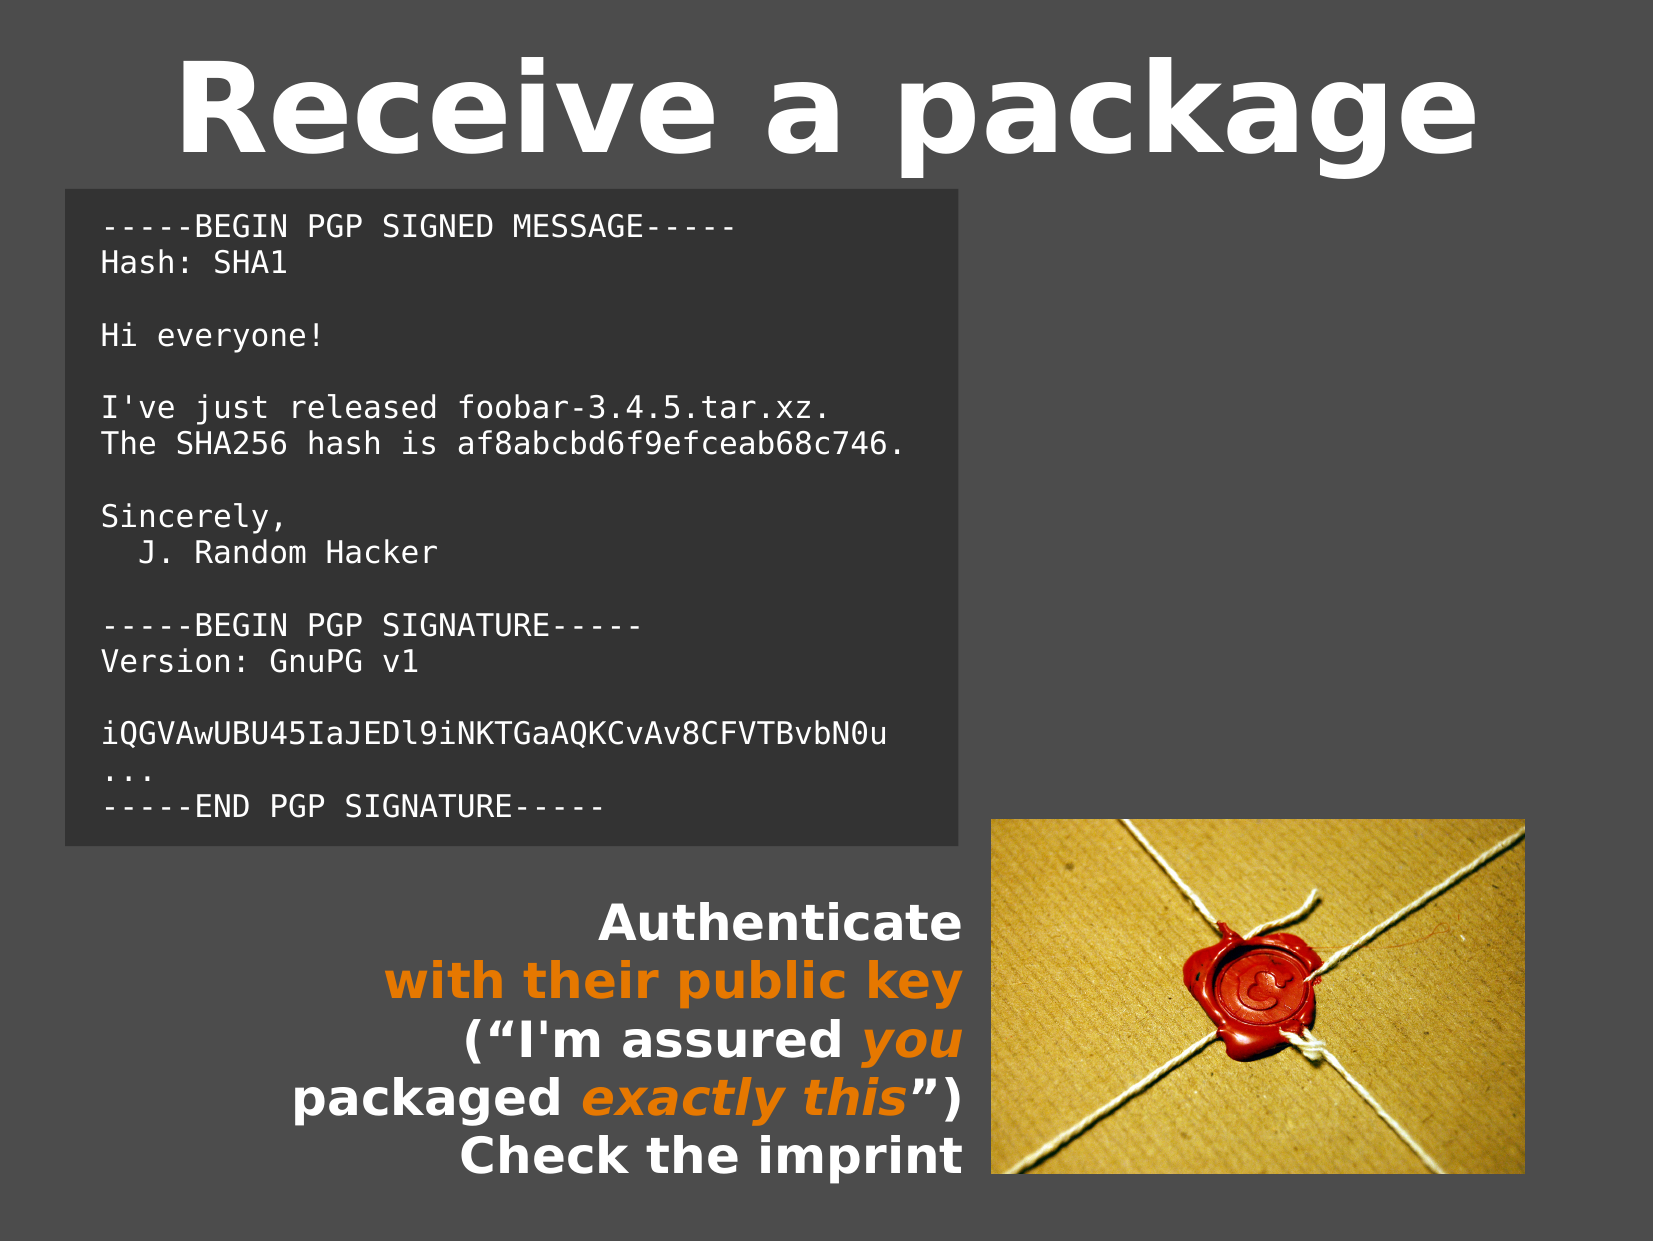

Receive a package
-----BEGIN PGP SIGNED MESSAGE-----
Hash: SHA1
Hi everyone!
I've just released foobar-3.4.5.tar.xz.
The SHA256 hash is af8abcbd6f9efceab68c746.
Sincerely,
 J. Random Hacker
-----BEGIN PGP SIGNATURE-----
Version: GnuPG v1
iQGVAwUBU45IaJEDl9iNKTGaAQKCvAv8CFVTBvbN0u
...
-----END PGP SIGNATURE-----
Authenticate
with their public key
(“I'm assured you
packaged exactly this”)
Check the imprint